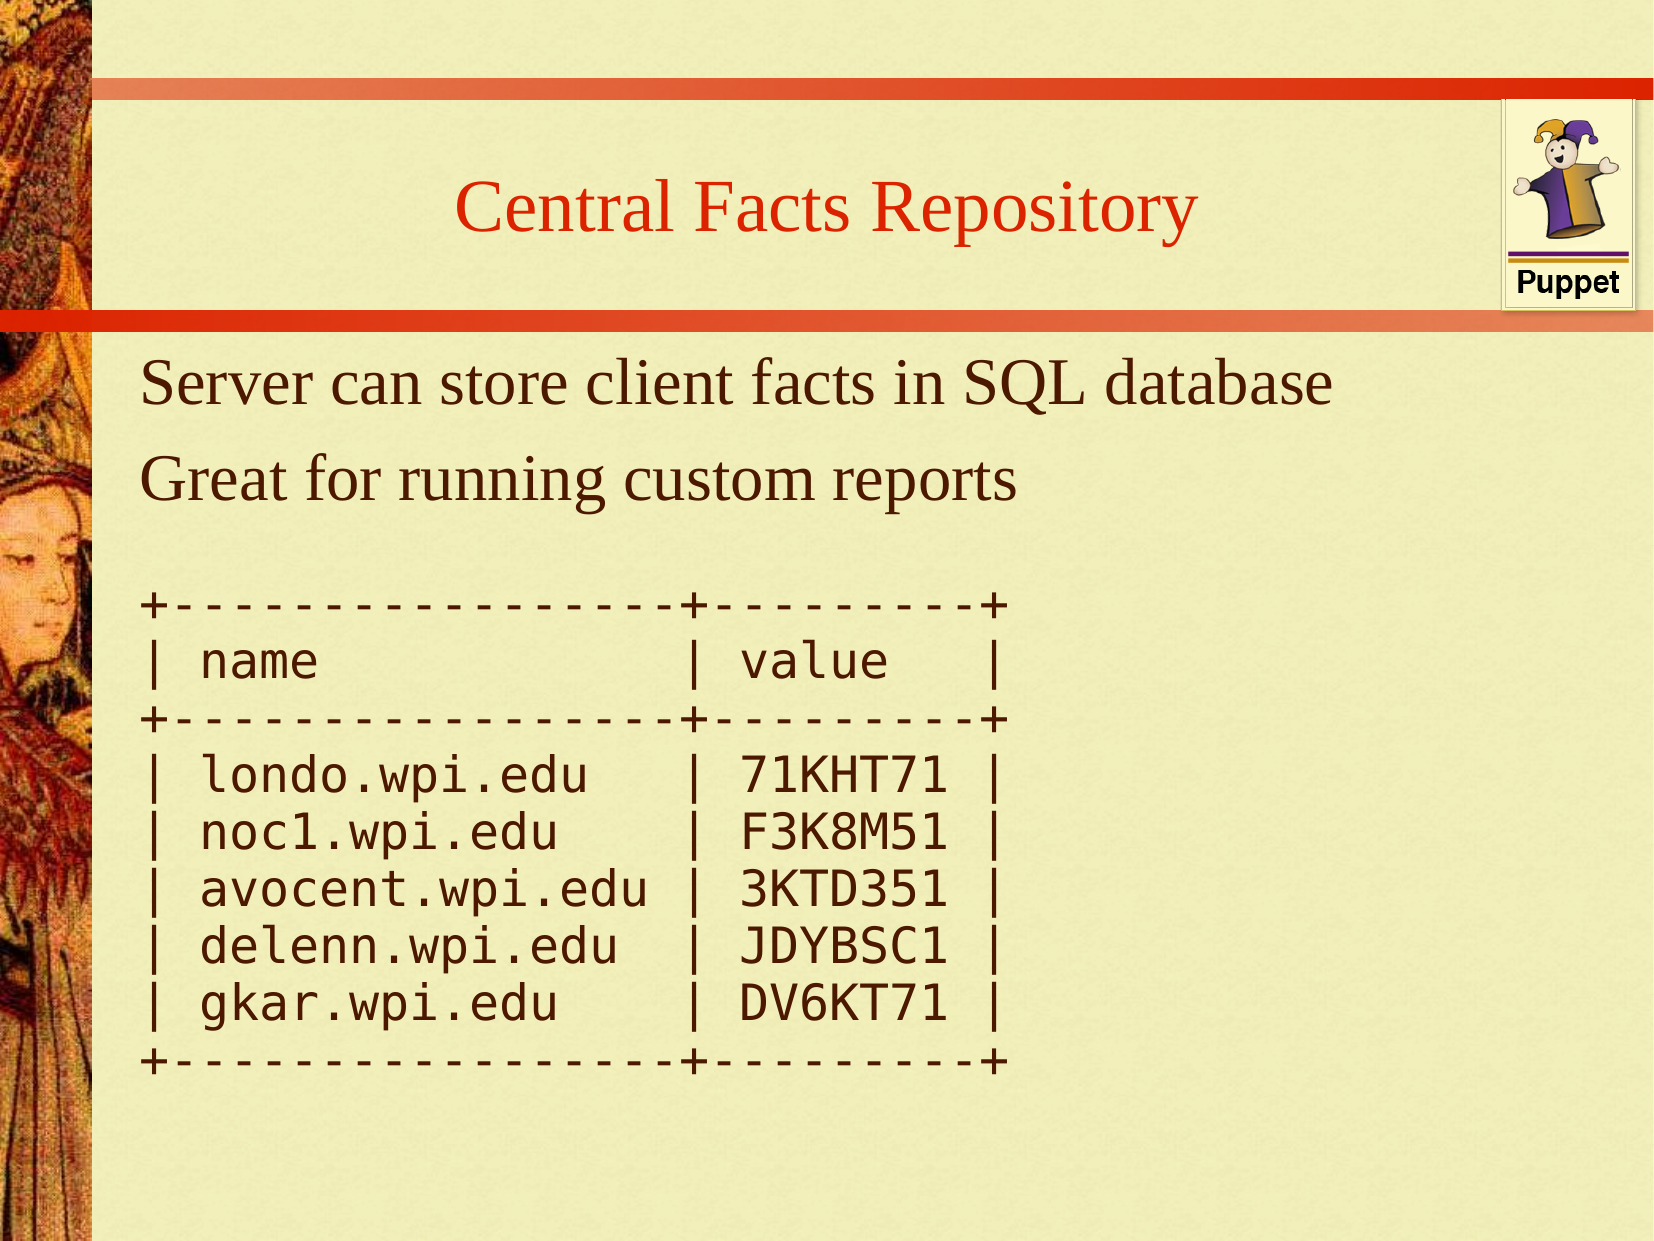

# Central Facts Repository
Server can store client facts in SQL database
Great for running custom reports
+-----------------+---------+
| name | value |
+-----------------+---------+
| londo.wpi.edu | 71KHT71 |
| noc1.wpi.edu | F3K8M51 |
| avocent.wpi.edu | 3KTD351 |
| delenn.wpi.edu | JDYBSC1 |
| gkar.wpi.edu | DV6KT71 |
+-----------------+---------+